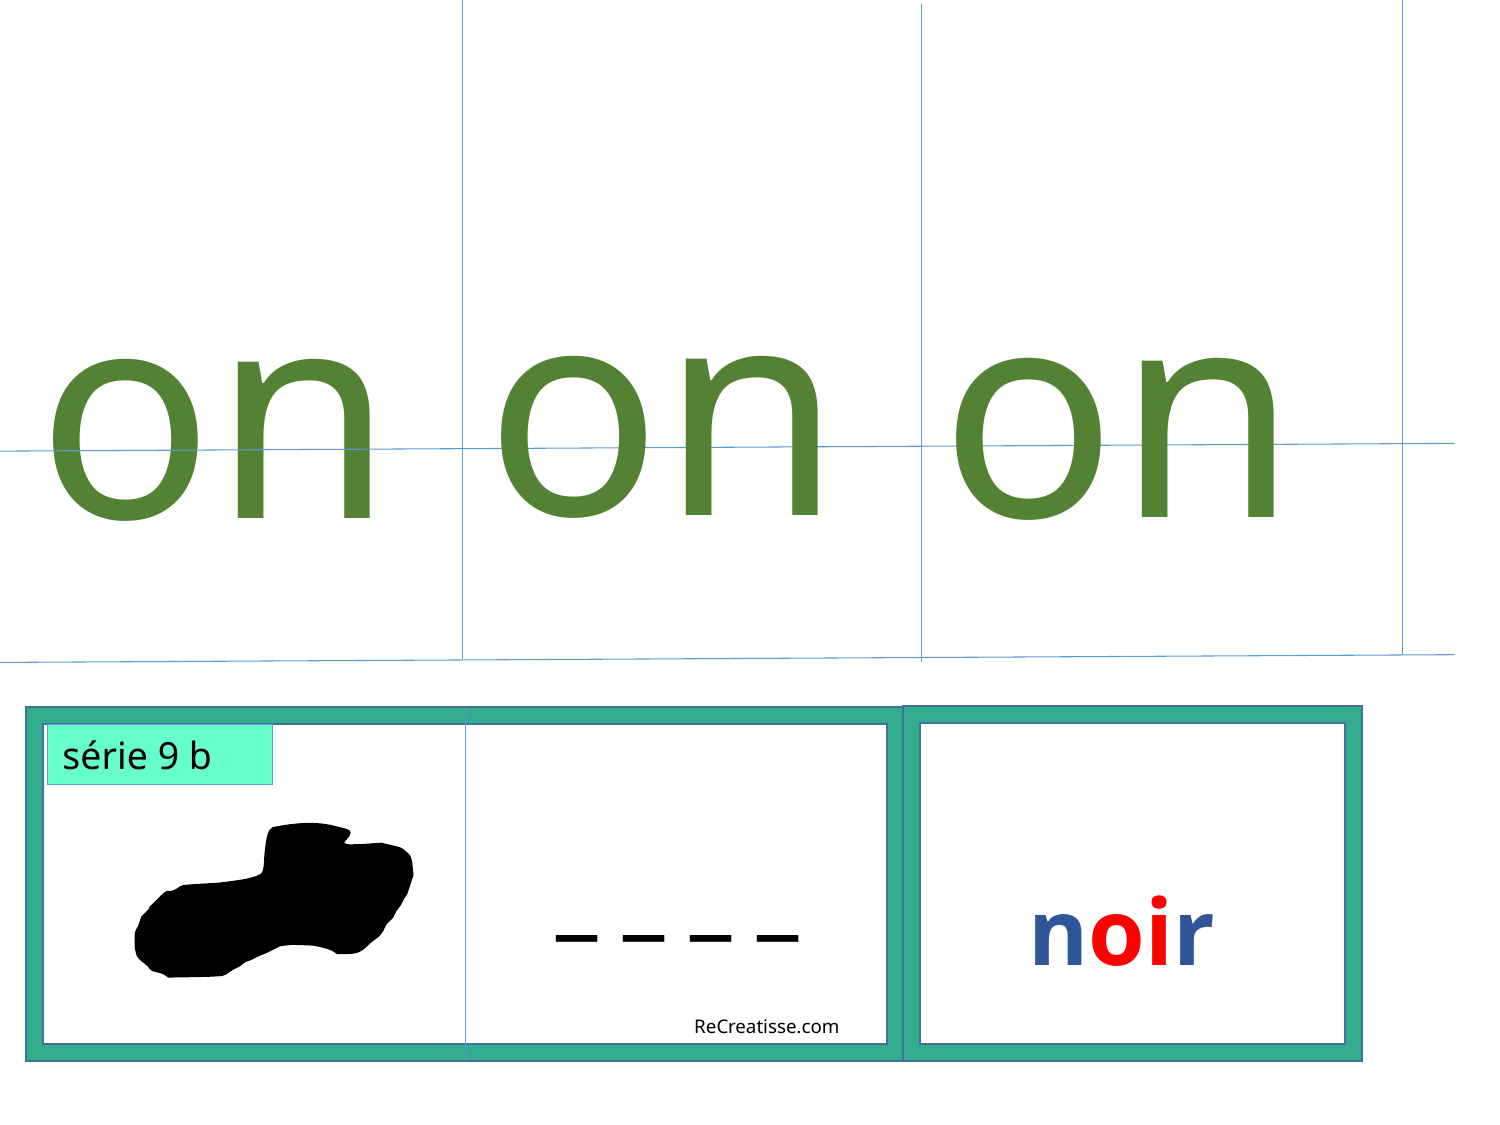

on
on
on
série 9 b
_ _ _ _
noir
ReCreatisse.com